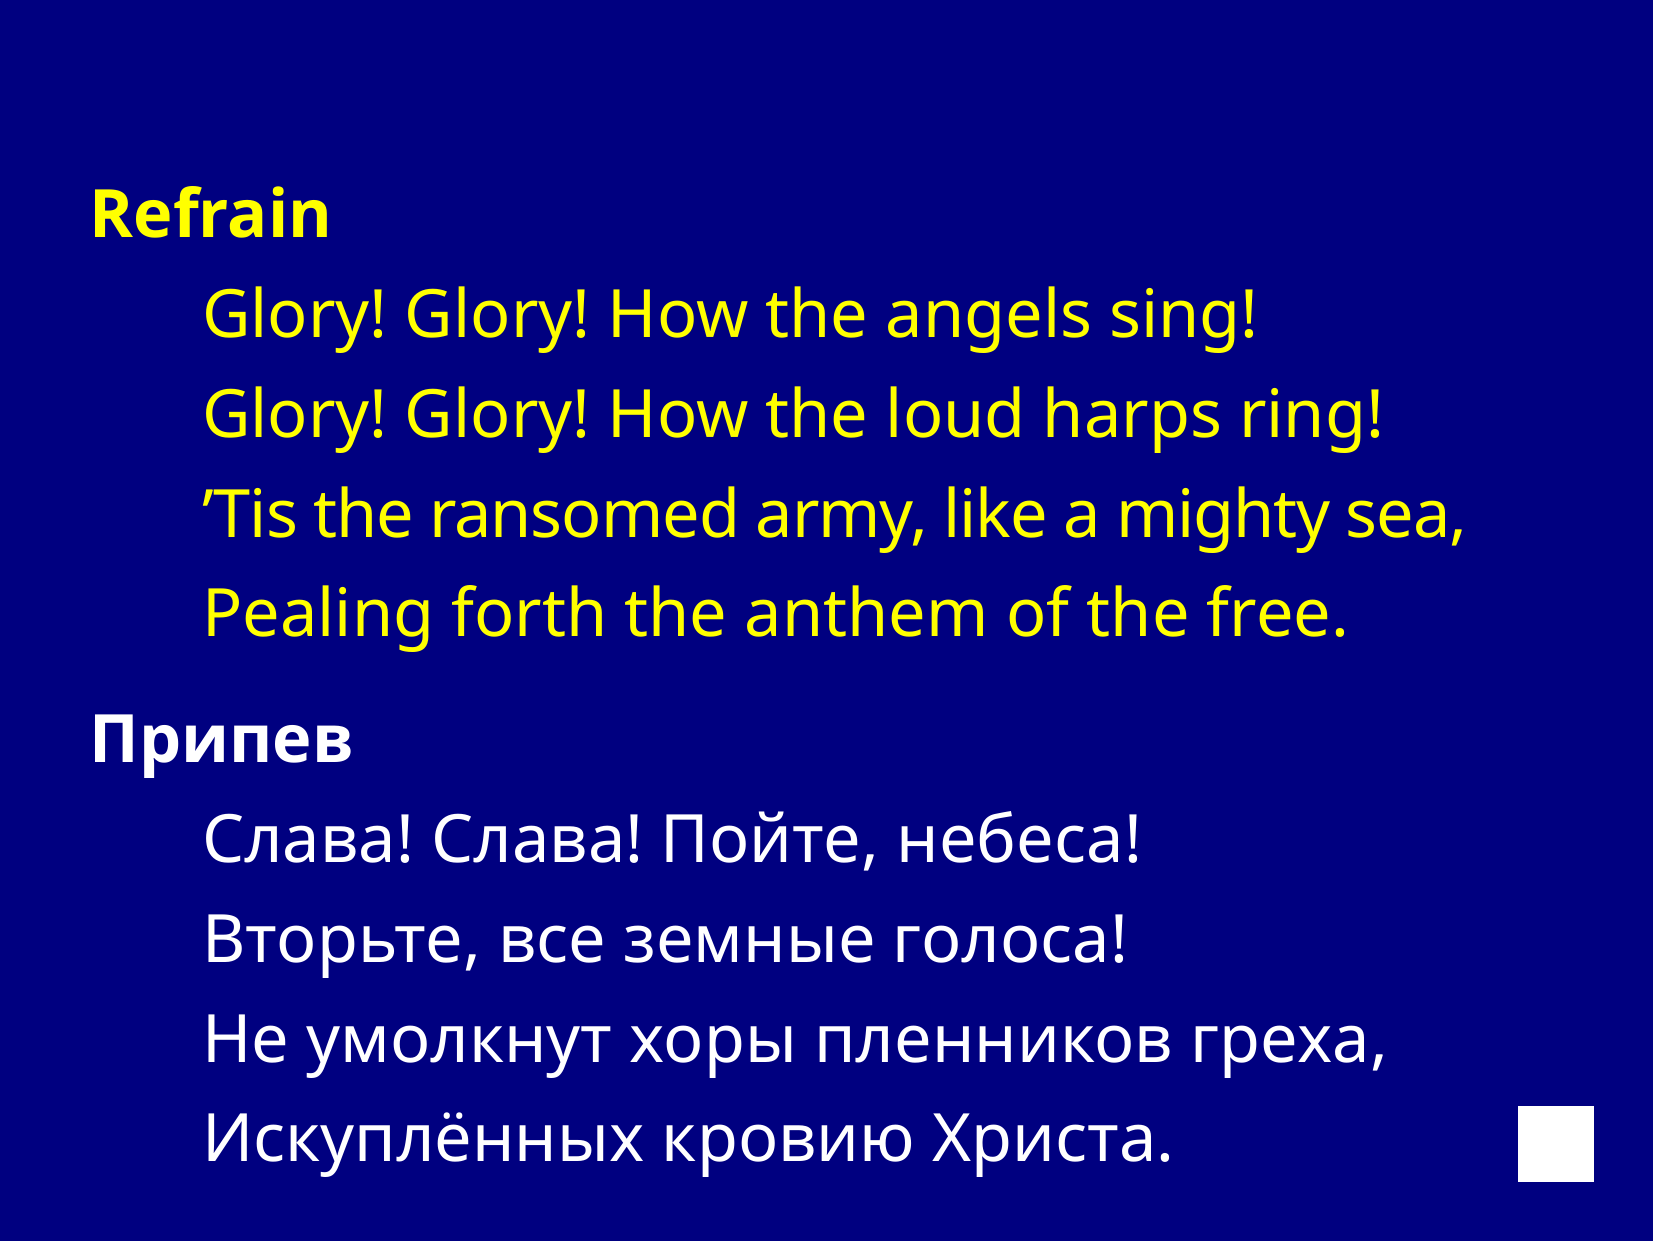

Refrain
	Glory! Glory! How the angels sing!
	Glory! Glory! How the loud harps ring!
	’Tis the ransomed army, like a mighty sea,
	Pealing forth the anthem of the free.
Припев
	Слава! Слава! Пойте, небеса!
	Вторьте, все земные голоса!
	Не умолкнут хоры пленников греха,
	Искуплённых кровию Христа.